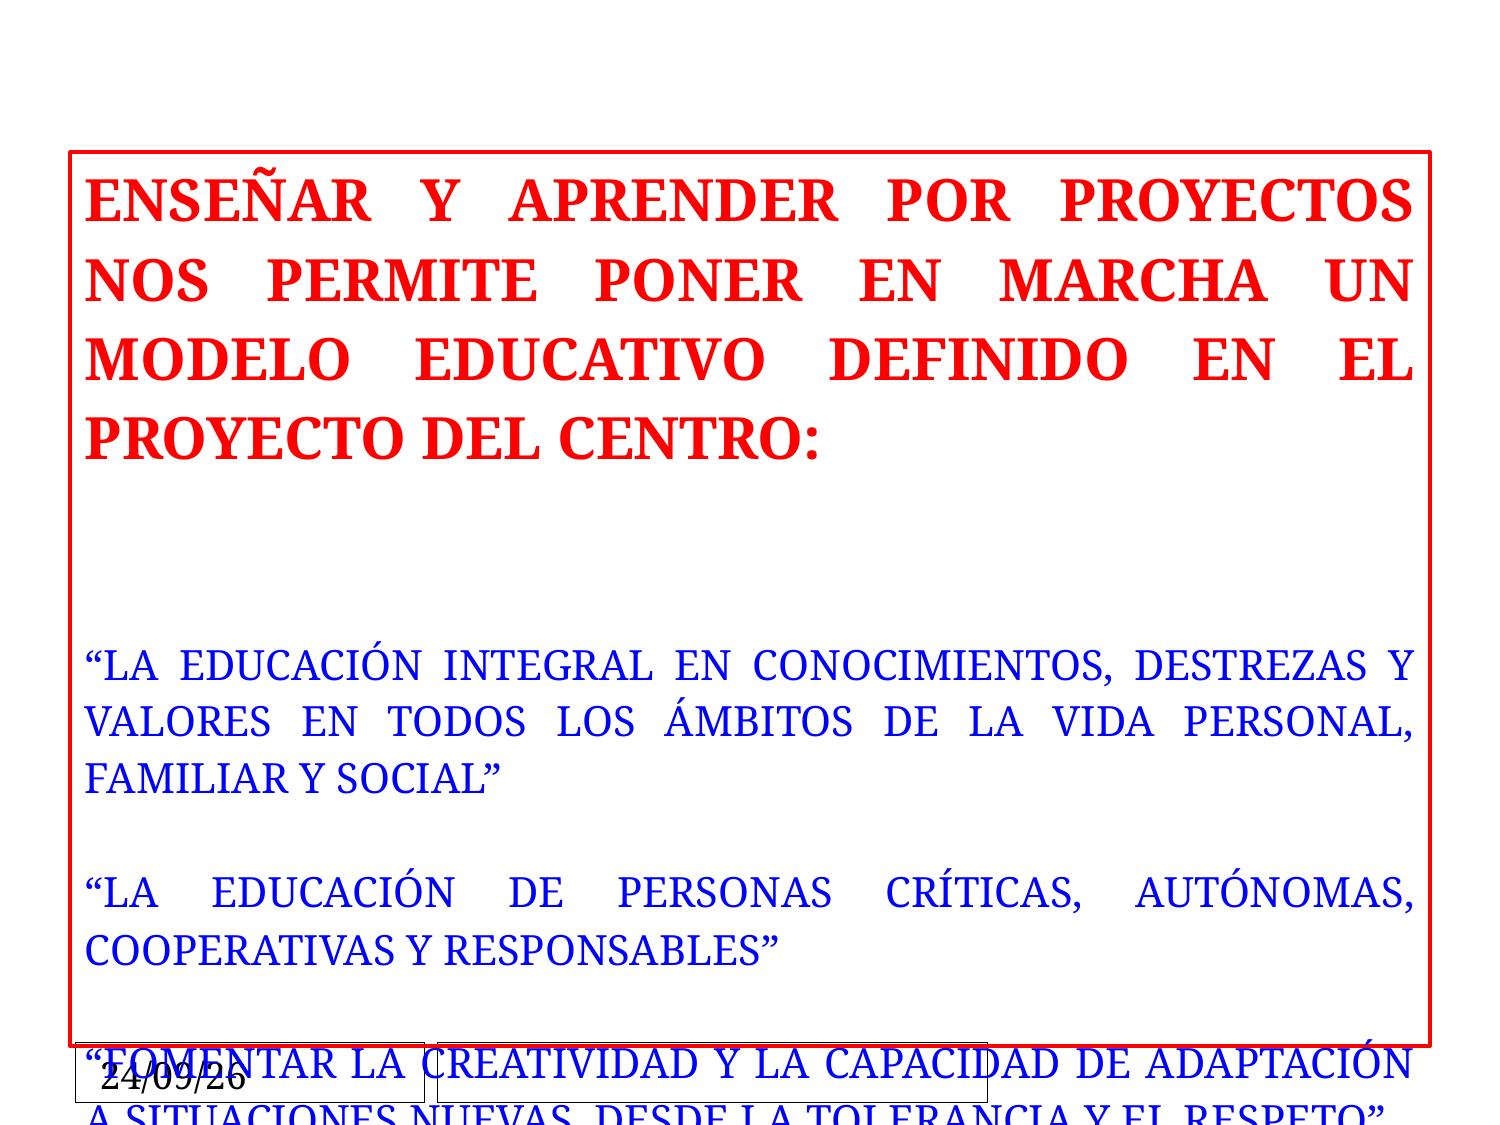

ENSEÑAR Y APRENDER POR PROYECTOS NOS PERMITE PONER EN MARCHA UN MODELO EDUCATIVO DEFINIDO EN EL PROYECTO DEL CENTRO:
“LA EDUCACIÓN INTEGRAL EN CONOCIMIENTOS, DESTREZAS Y VALORES EN TODOS LOS ÁMBITOS DE LA VIDA PERSONAL, FAMILIAR Y SOCIAL”
“LA EDUCACIÓN DE PERSONAS CRÍTICAS, AUTÓNOMAS, COOPERATIVAS Y RESPONSABLES”
“FOMENTAR LA CREATIVIDAD Y LA CAPACIDAD DE ADAPTACIÓN A SITUACIONES NUEVAS, DESDE LA TOLERANCIA Y EL RESPETO”